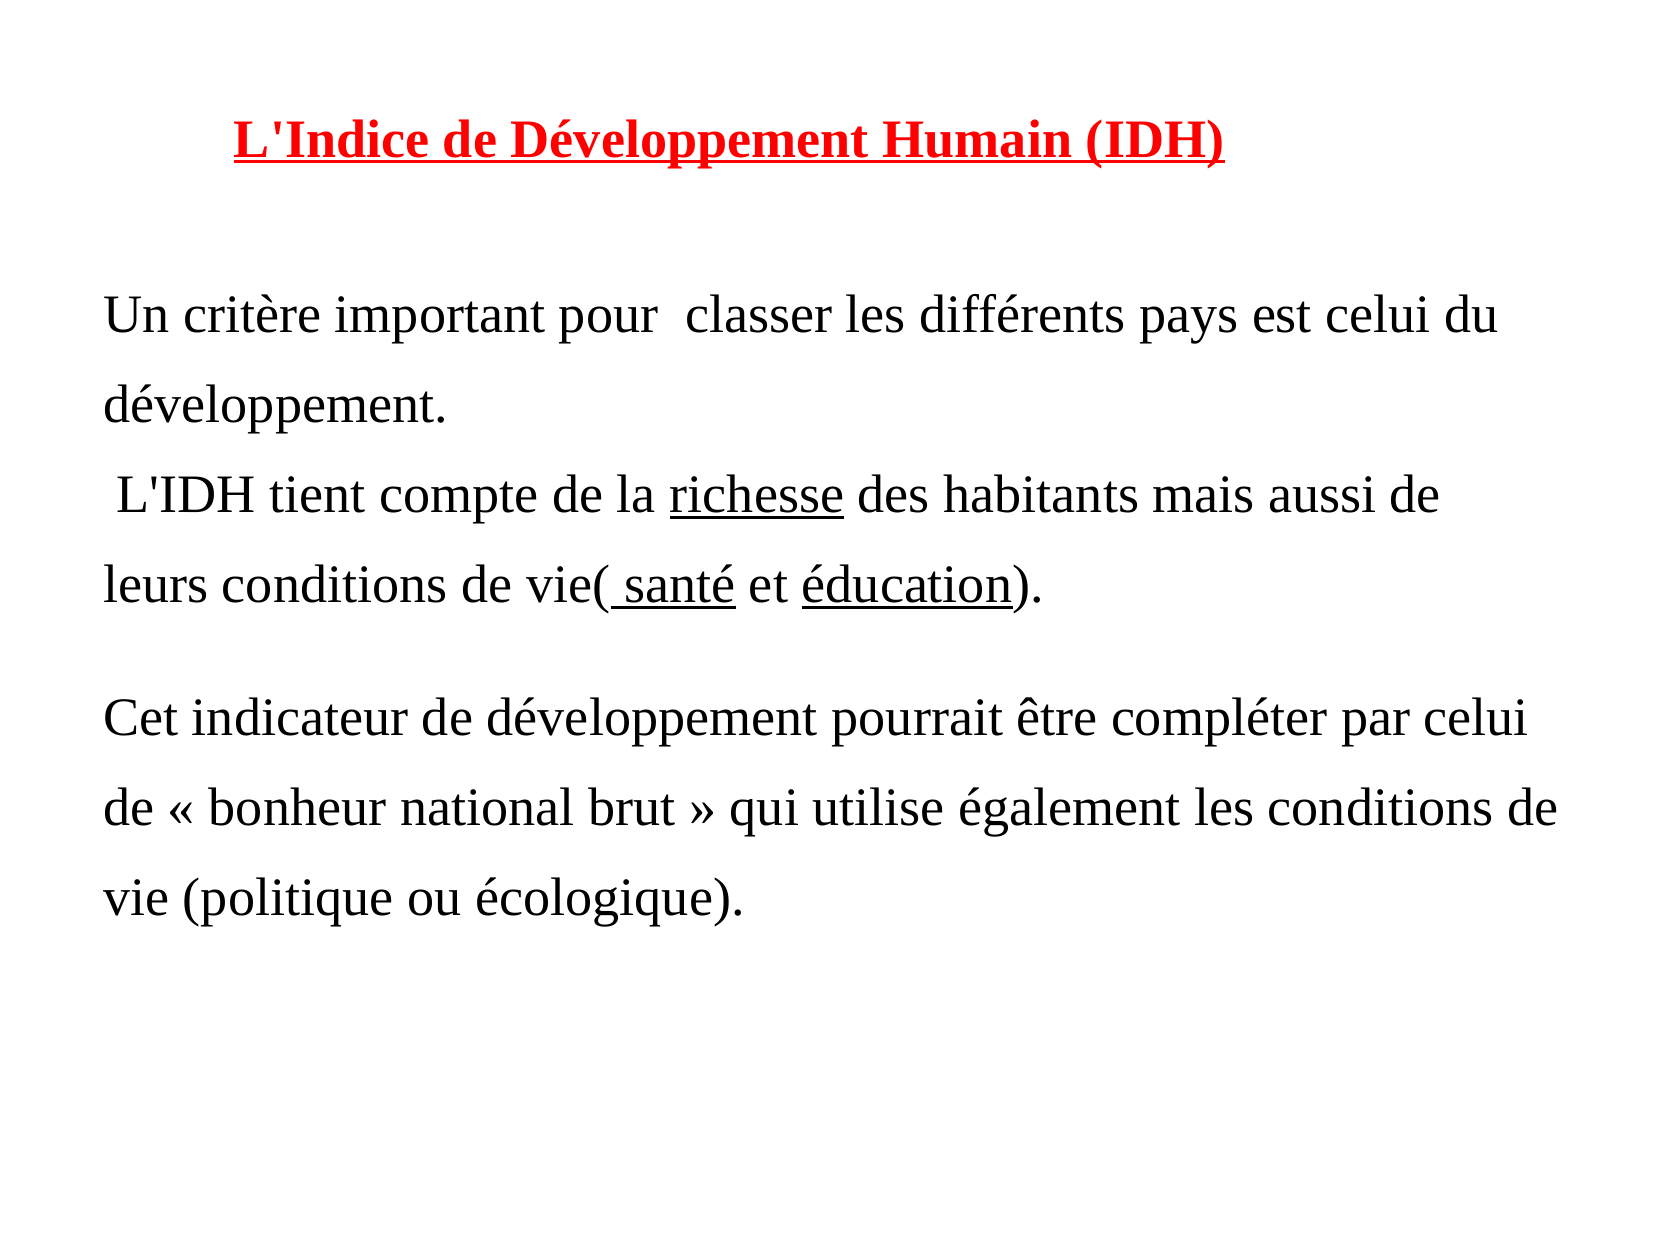

L'Indice de Développement Humain (IDH)
Un critère important pour classer les différents pays est celui du développement.
 L'IDH tient compte de la richesse des habitants mais aussi de leurs conditions de vie( santé et éducation).
Cet indicateur de développement pourrait être compléter par celui de « bonheur national brut » qui utilise également les conditions de vie (politique ou écologique).